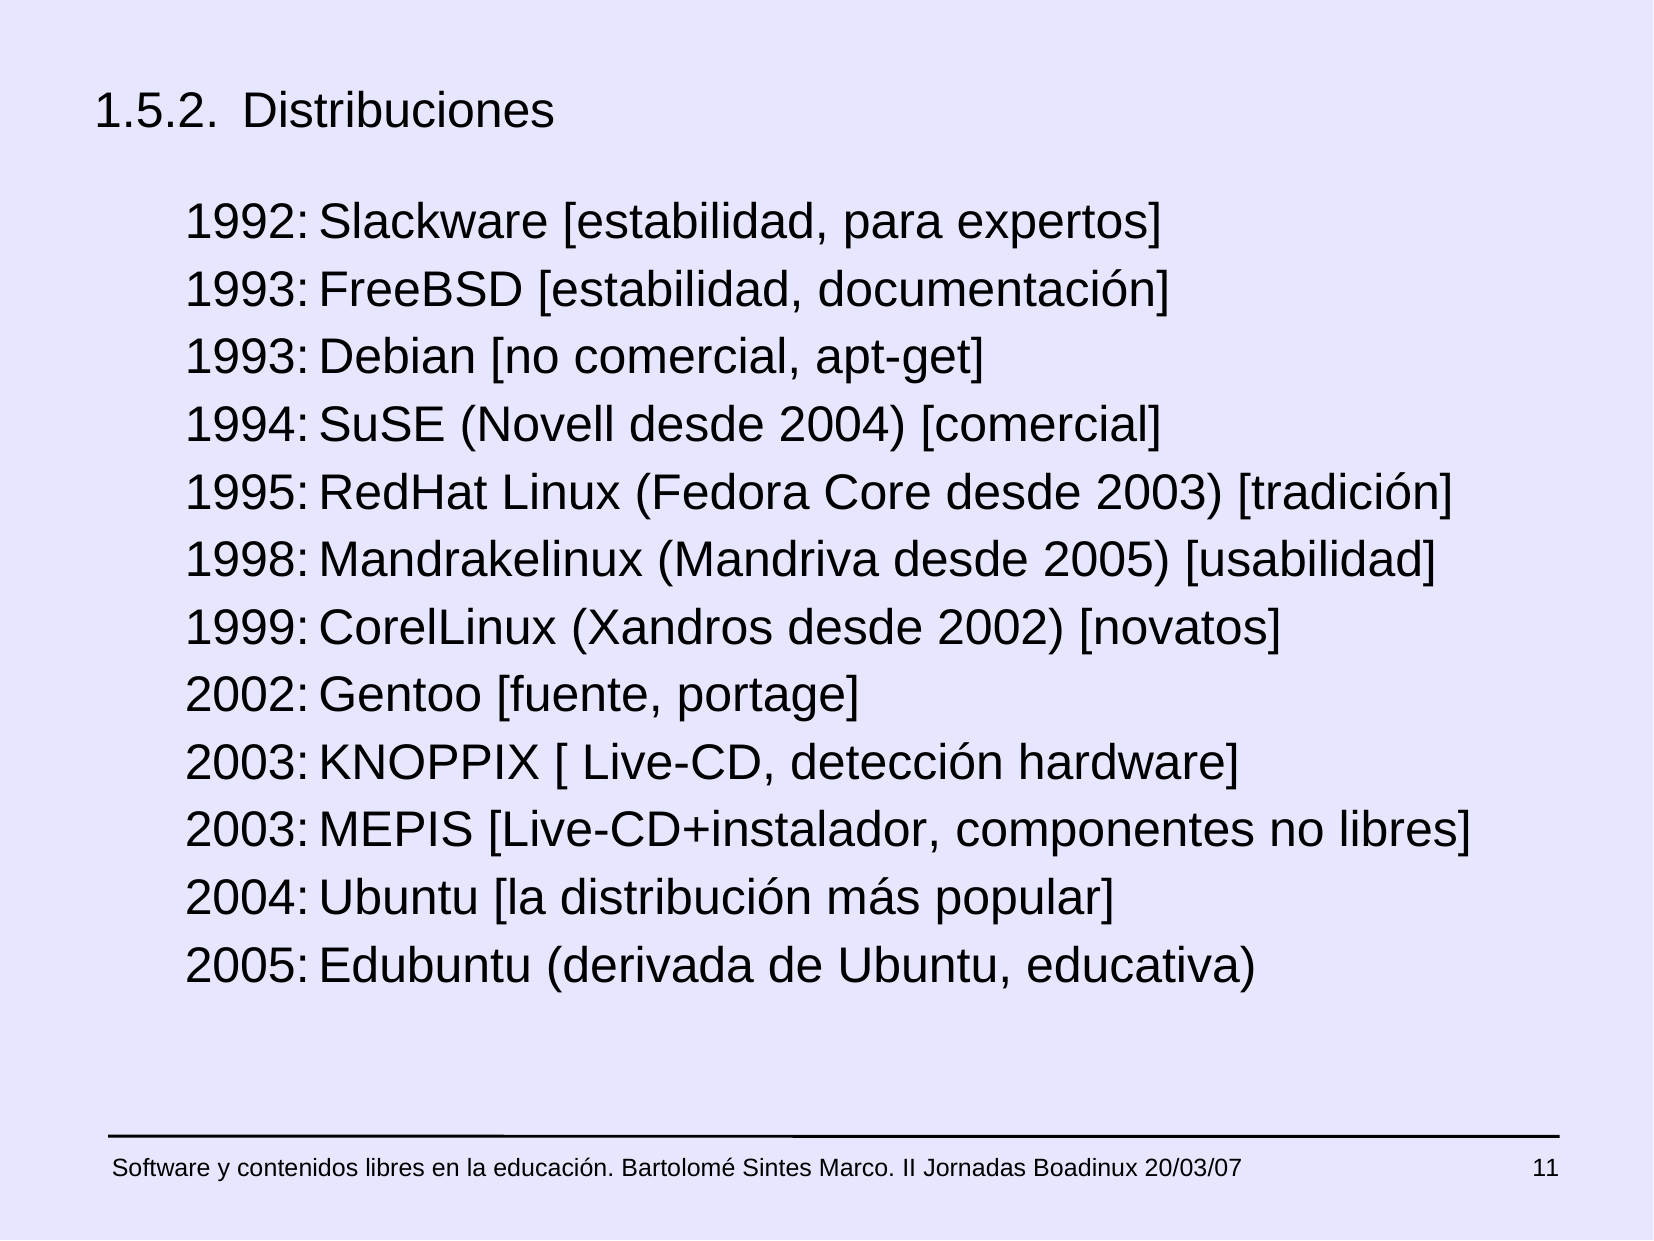

1.5.2.	Distribuciones
1992:	Slackware [estabilidad, para expertos]
1993:	FreeBSD [estabilidad, documentación]
1993:	Debian [no comercial, apt-get]
1994:	SuSE (Novell desde 2004) [comercial]
1995:	RedHat Linux (Fedora Core desde 2003) [tradición]
1998:	Mandrakelinux (Mandriva desde 2005) [usabilidad]
1999:	CorelLinux (Xandros desde 2002) [novatos]
2002:	Gentoo [fuente, portage]
2003:	KNOPPIX [ Live-CD, detección hardware]
2003:	MEPIS [Live-CD+instalador, componentes no libres]
2004:	Ubuntu [la distribución más popular]
2005:	Edubuntu (derivada de Ubuntu, educativa)